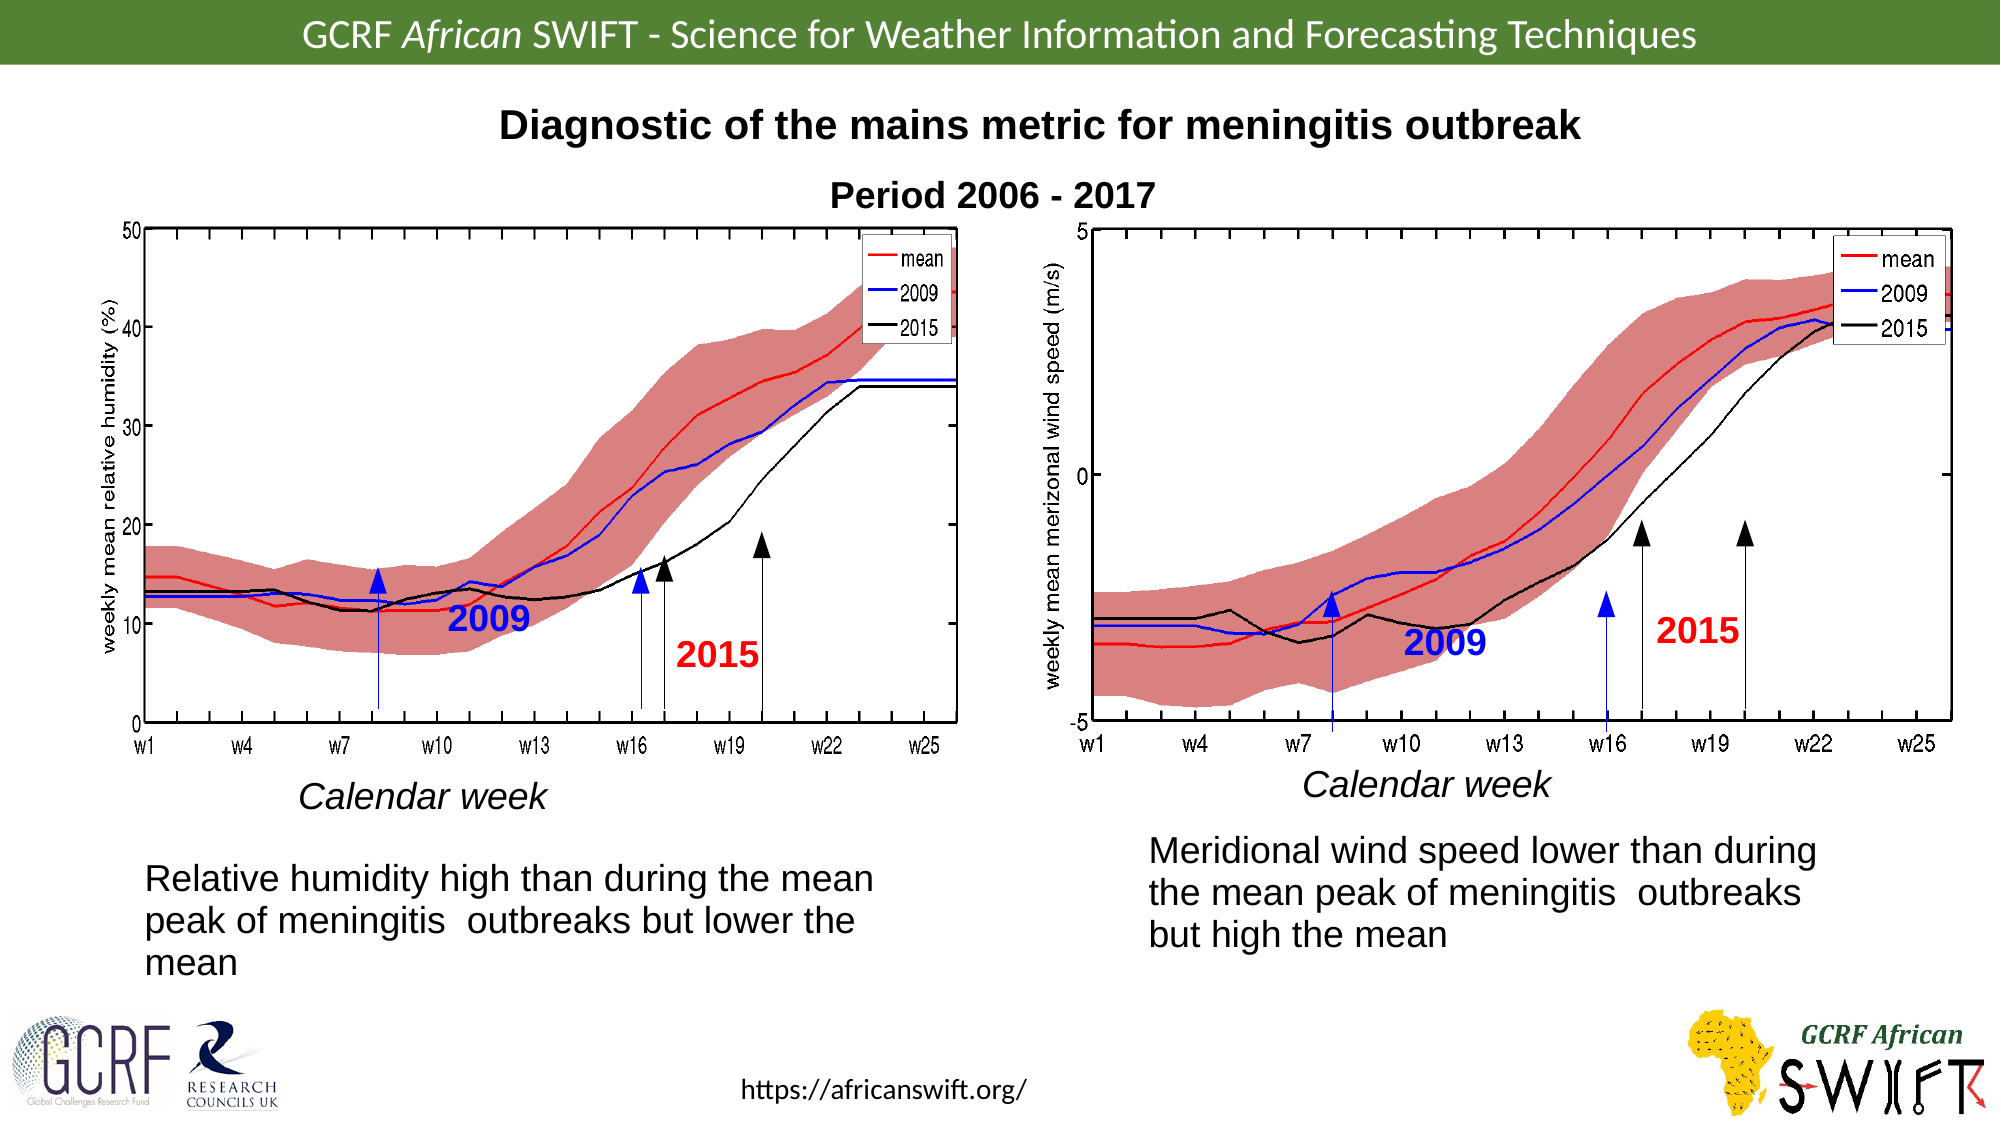

GCRF African SWIFT - Science for Weather Information and Forecasting Techniques
Diagnostic of the mains metric for meningitis outbreak
Period 2006 - 2017
2009
2009
2015
2015
Calendar week
Calendar week
Meridional wind speed lower than during the mean peak of meningitis outbreaks but high the mean
Relative humidity high than during the mean peak of meningitis outbreaks but lower the mean
https://africanswift.org/